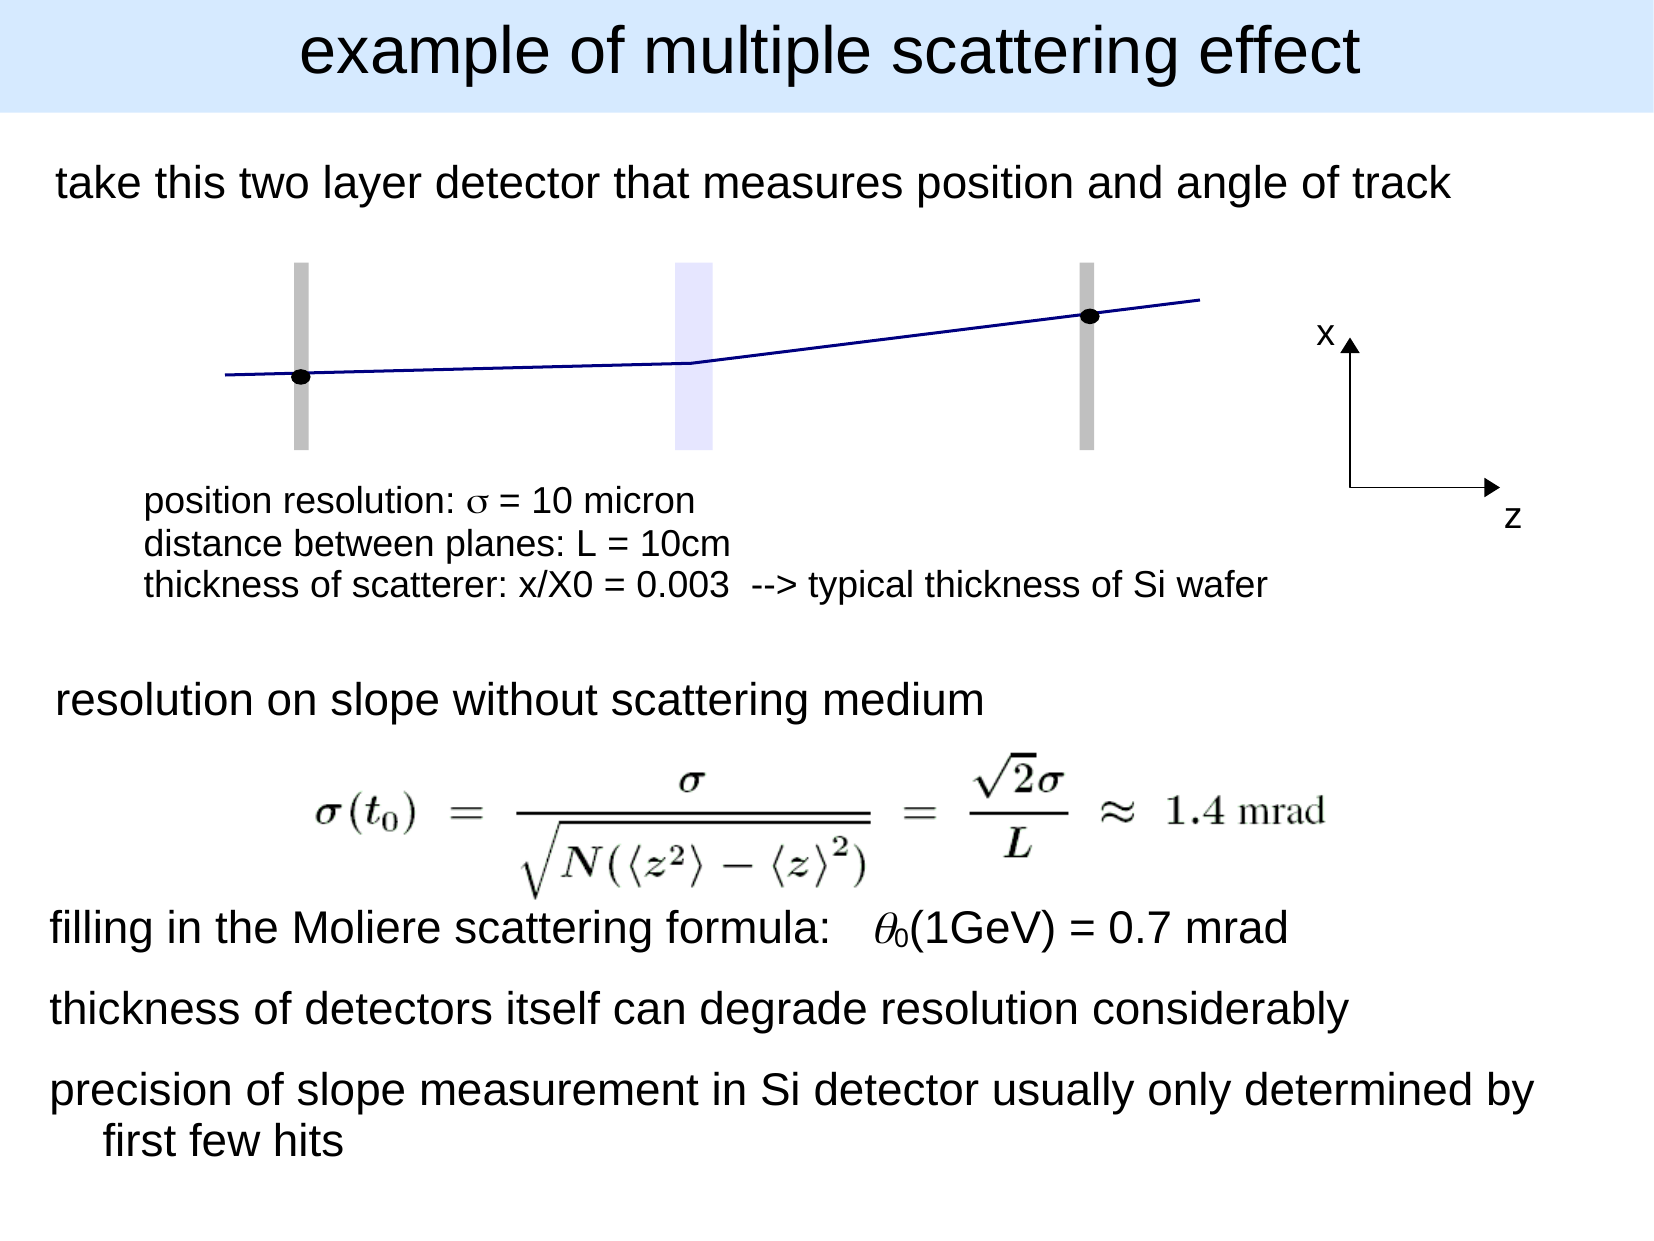

# example of multiple scattering effect
take this two layer detector that measures position and angle of track
x
position resolution:  = 10 micron
distance between planes: L = 10cm
thickness of scatterer: x/X0 = 0.003 --> typical thickness of Si wafer
z
resolution on slope without scattering medium
filling in the Moliere scattering formula: q0(1GeV) = 0.7 mrad
thickness of detectors itself can degrade resolution considerably
precision of slope measurement in Si detector usually only determined by first few hits